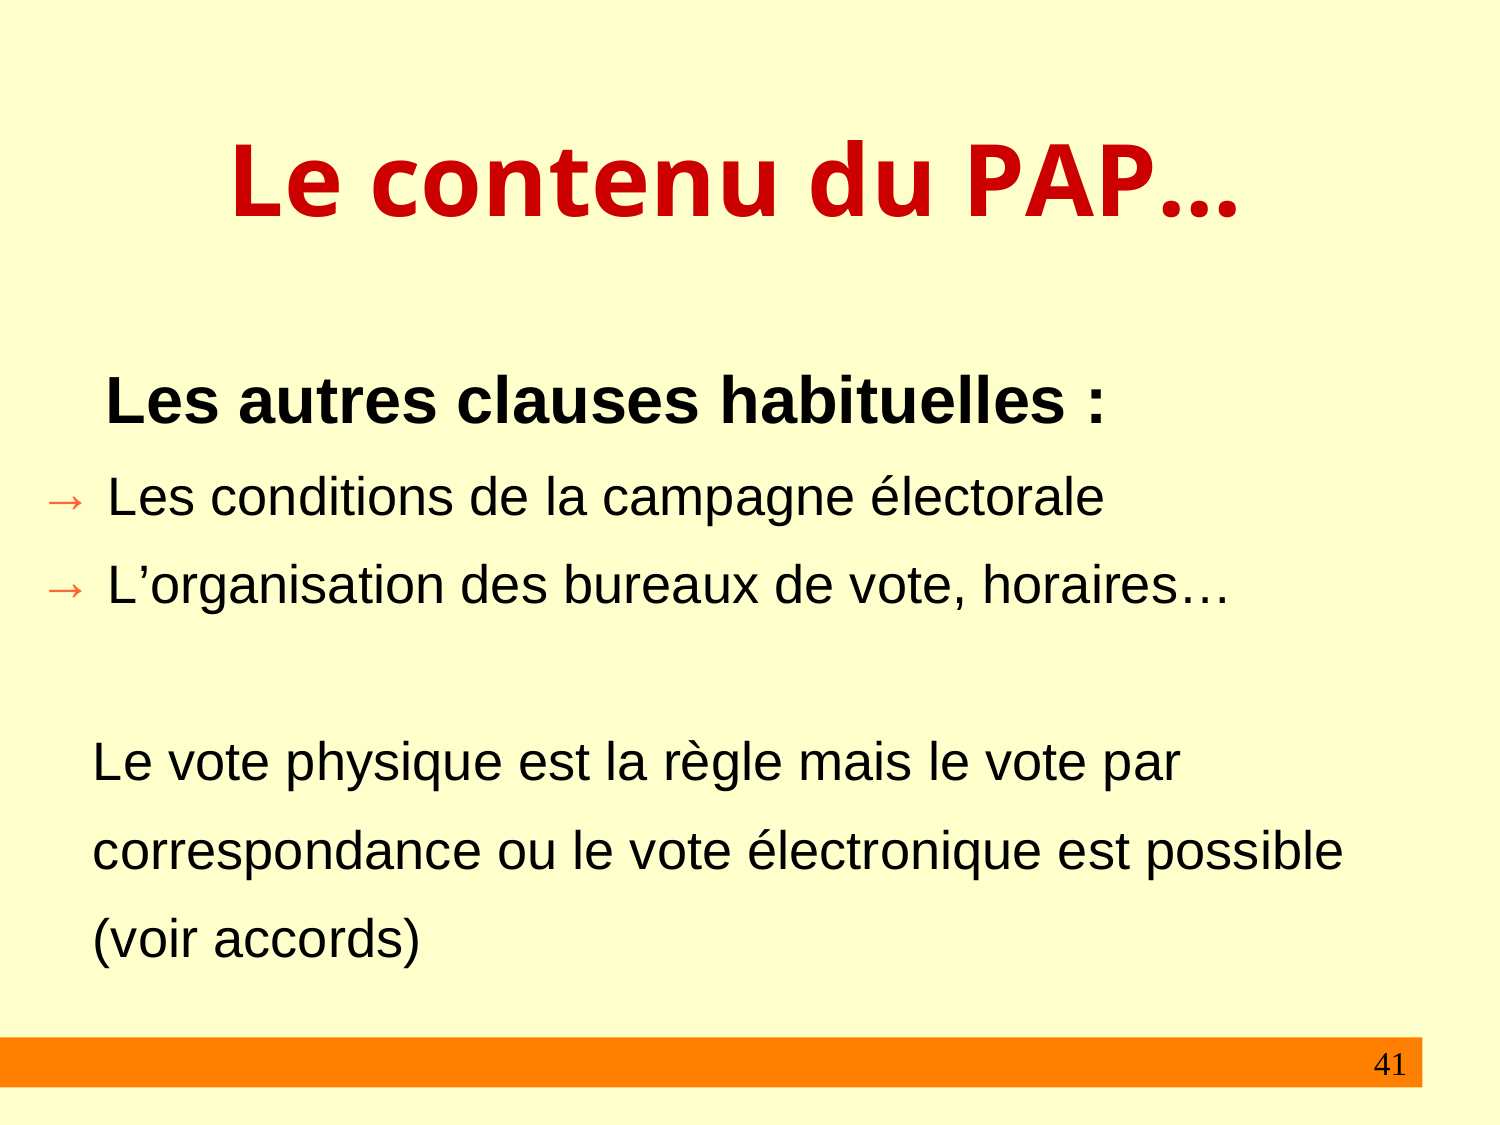

# Le contenu du PAP...
Les autres clauses habituelles :
 Les conditions de la campagne électorale
 L’organisation des bureaux de vote, horaires…
Le vote physique est la règle mais le vote par
correspondance ou le vote électronique est possible
(voir accords)